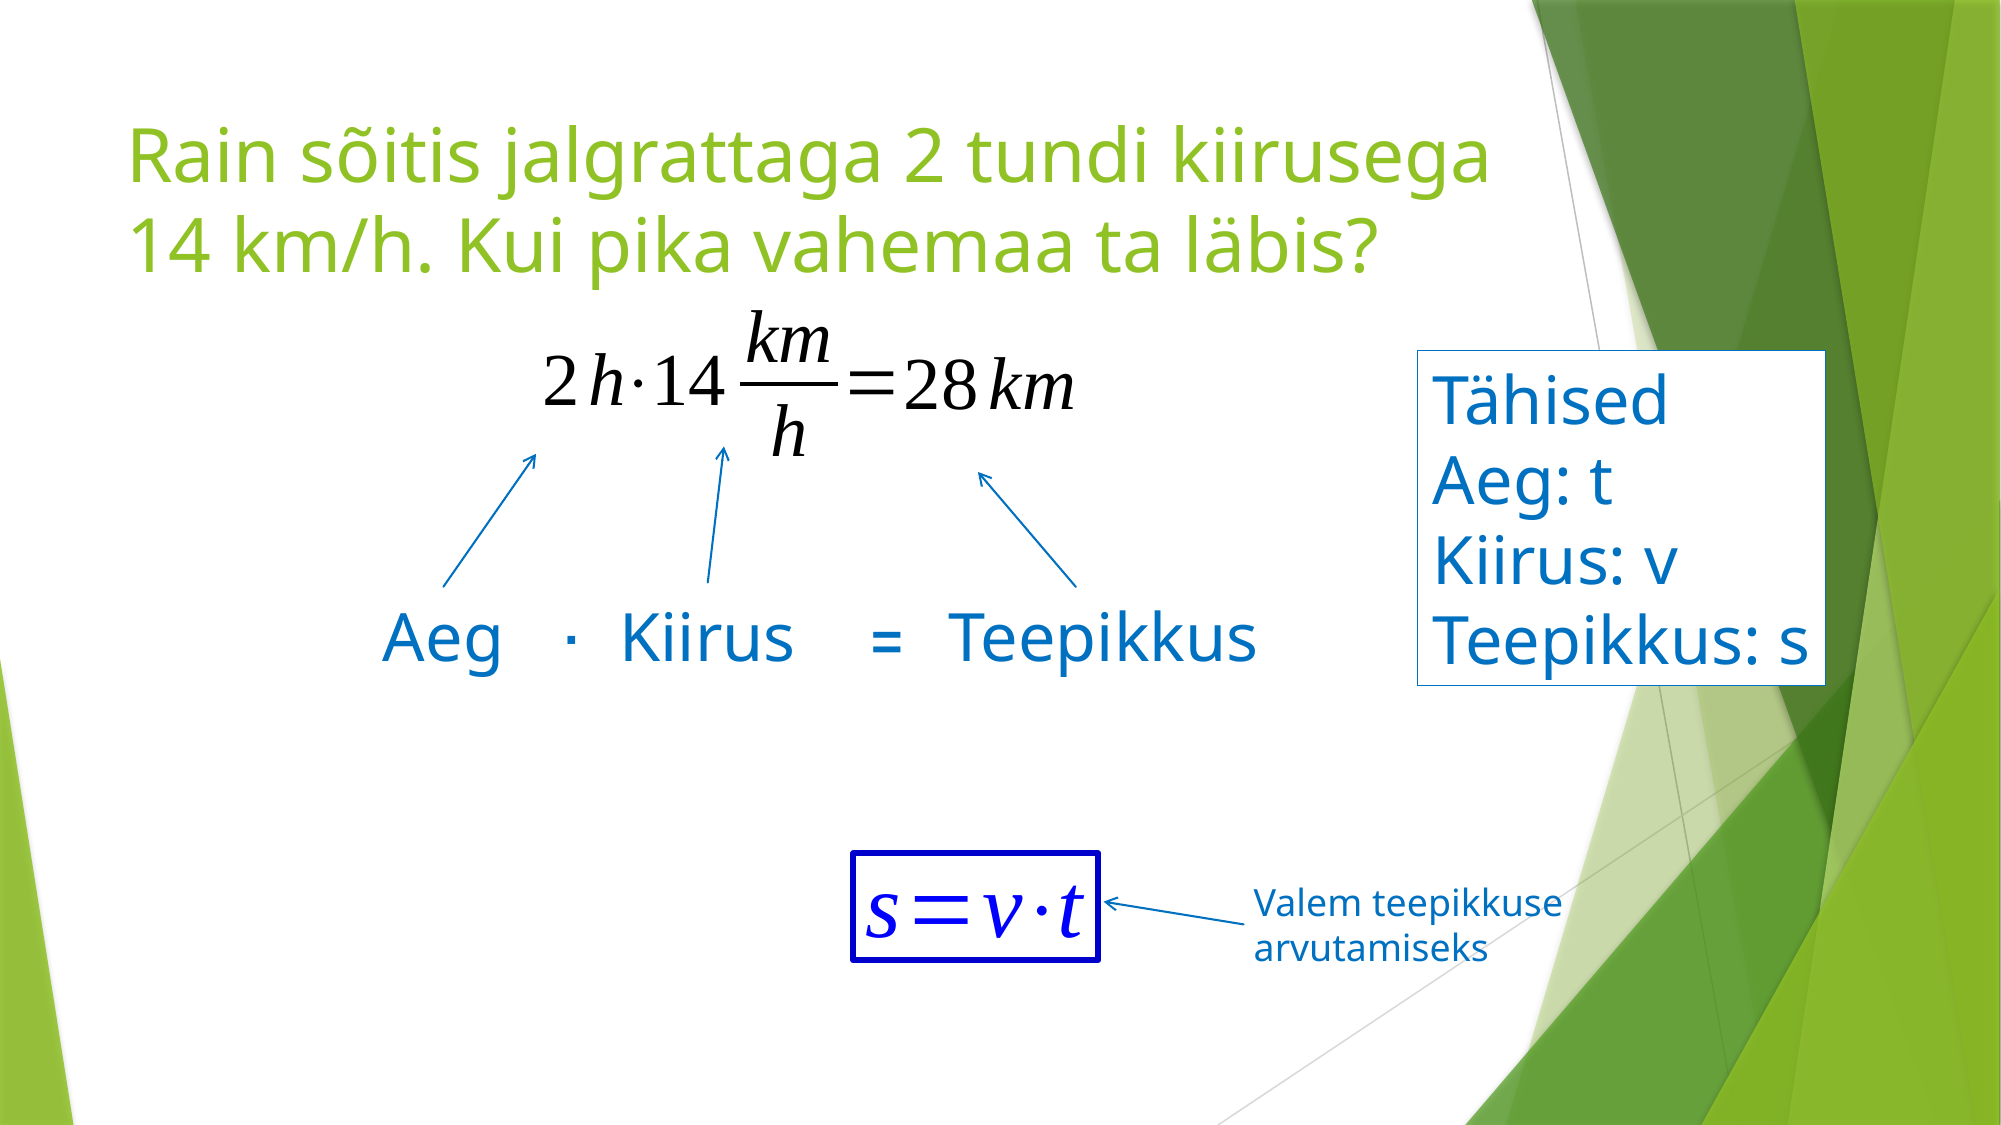

# Rain sõitis jalgrattaga 2 tundi kiirusega 14 km/h. Kui pika vahemaa ta läbis?
Tähised
Aeg: t
Kiirus: v
Teepikkus: s
Aeg
Kiirus
Teepikkus
·
=
Valem teepikkuse
arvutamiseks